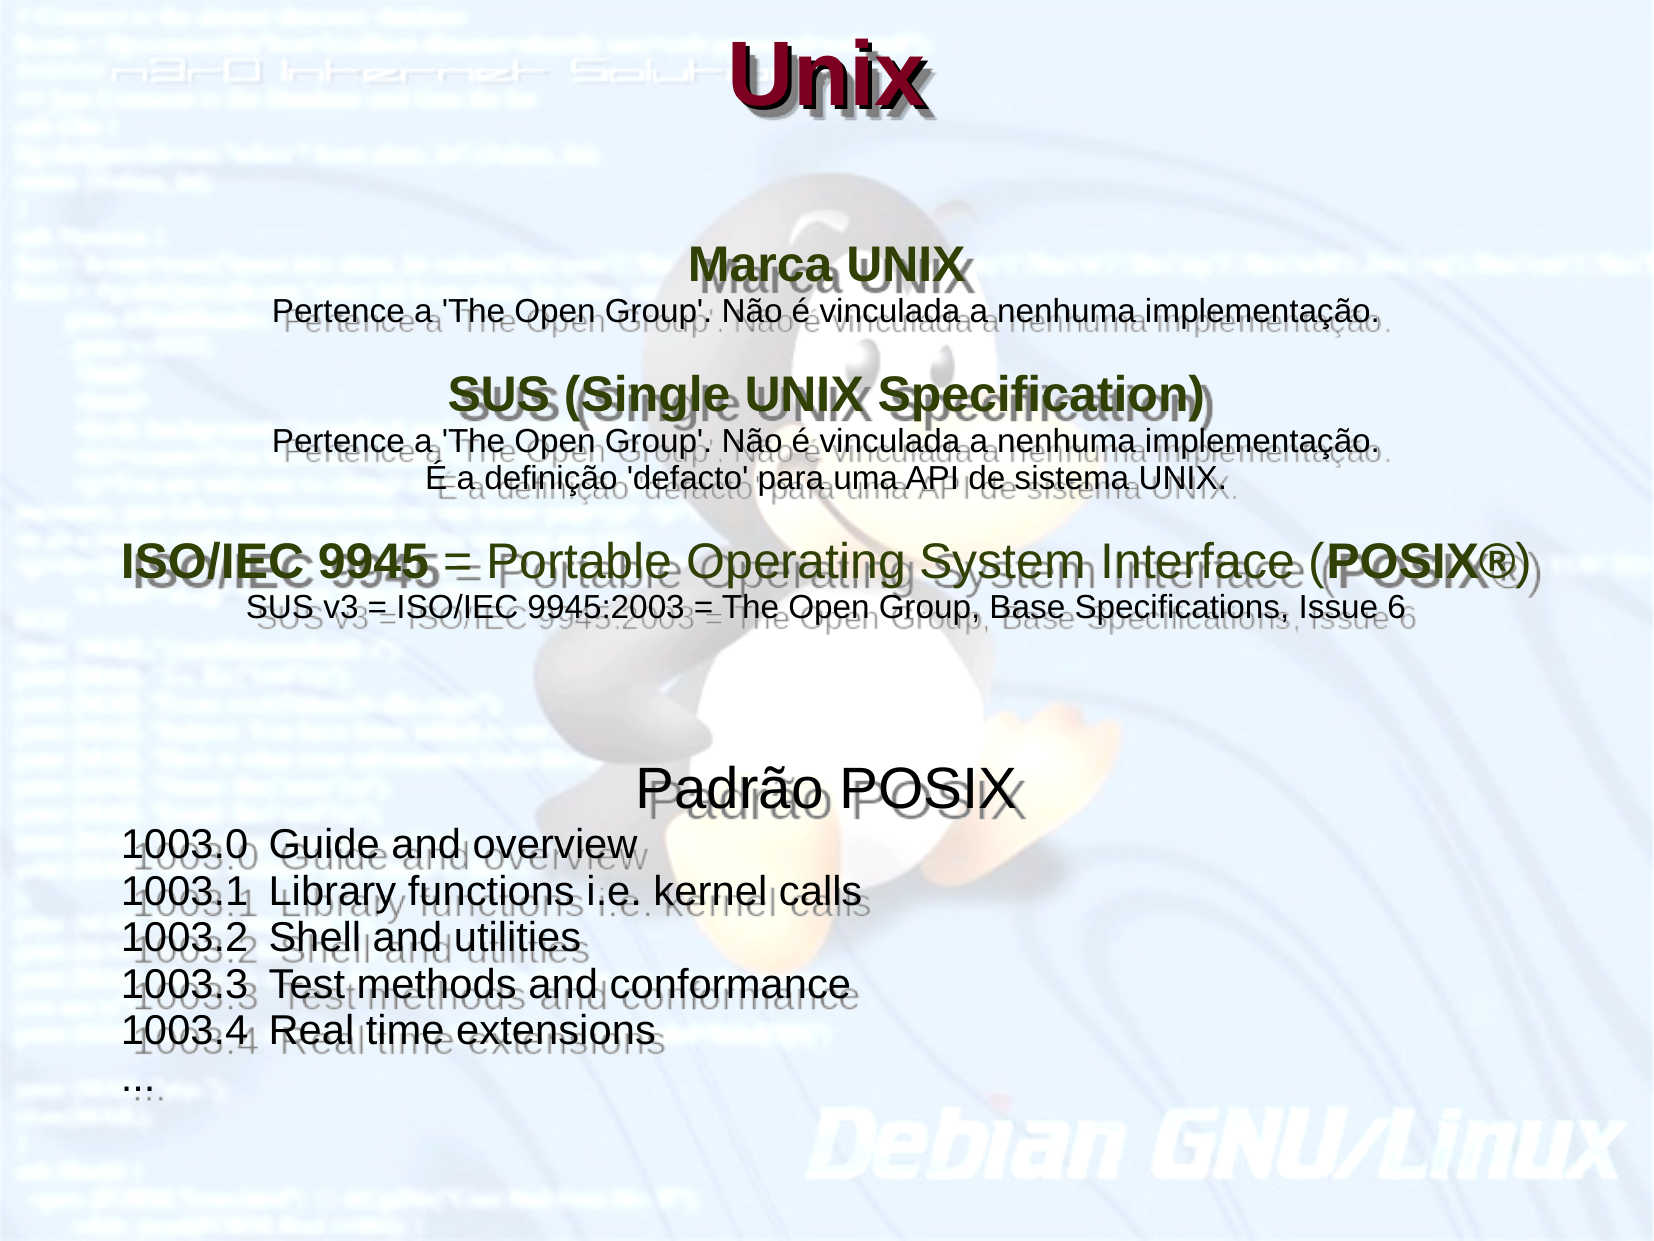

Unix
Marca UNIX
Pertence a 'The Open Group'. Não é vinculada a nenhuma implementação.
SUS (Single UNIX Specification)
Pertence a 'The Open Group'. Não é vinculada a nenhuma implementação.
É a definição 'defacto' para uma API de sistema UNIX.
ISO/IEC 9945 = Portable Operating System Interface (POSIX®)
SUS v3 = ISO/IEC 9945:2003 = The Open Group, Base Specifications, Issue 6
Padrão POSIX
1003.0	Guide and overview
1003.1	Library functions i.e. kernel calls
1003.2	Shell and utilities
1003.3	Test methods and conformance
1003.4	Real time extensions
...